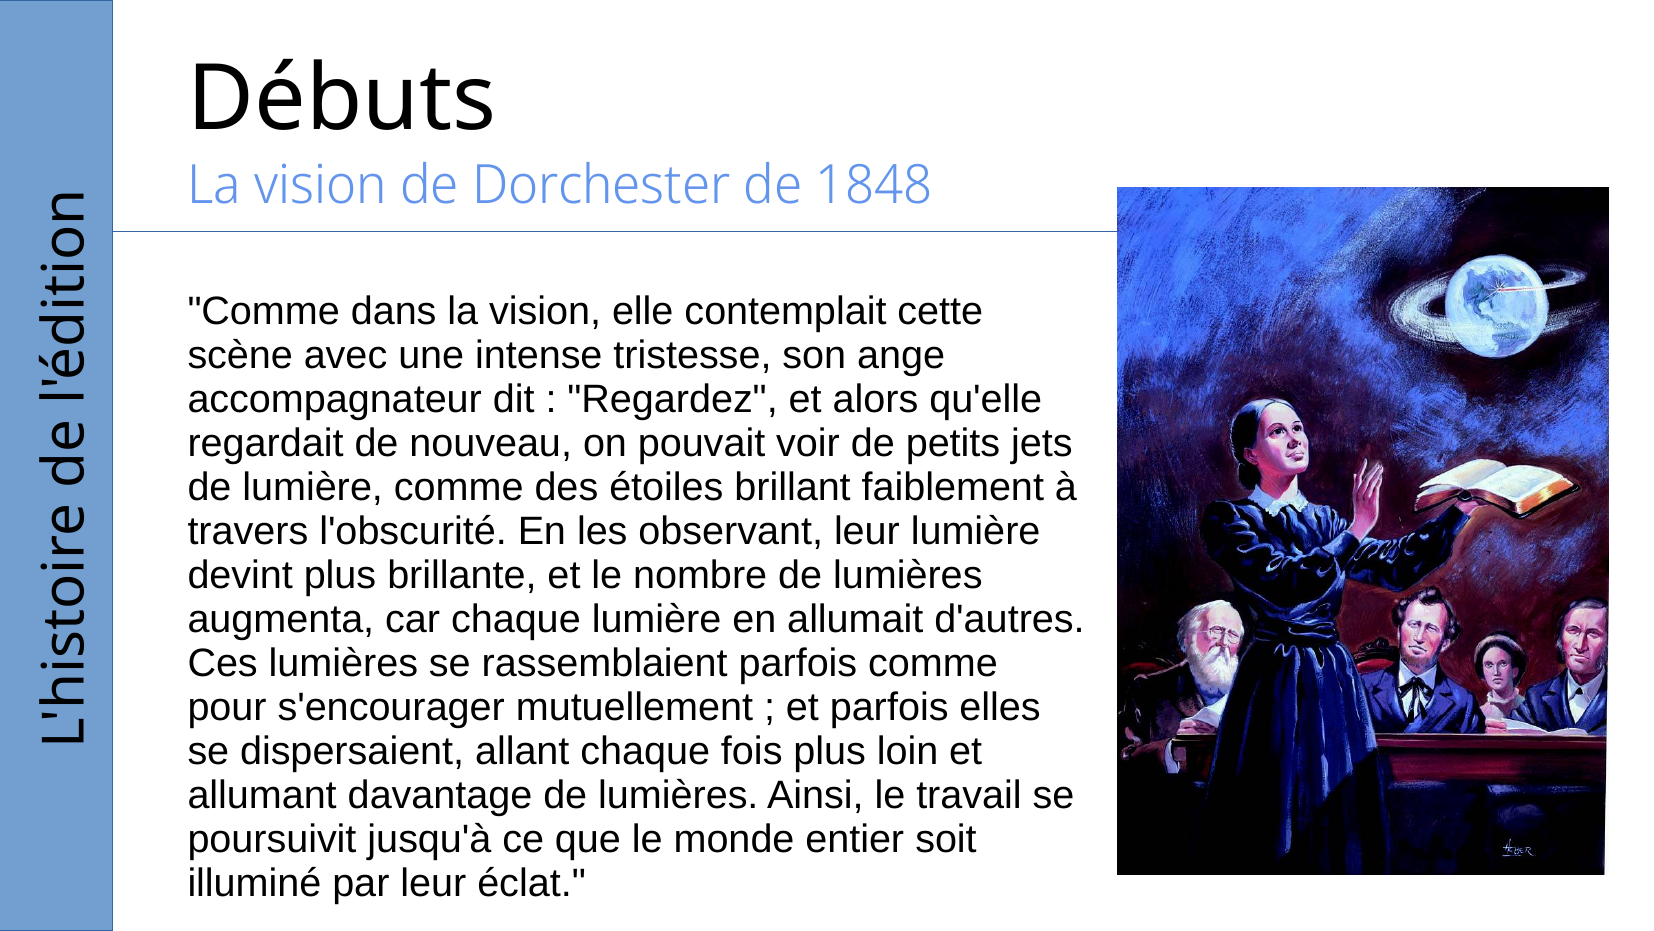

Débuts
La vision de Dorchester de 1848
# "Comme dans la vision, elle contemplait cette scène avec une intense tristesse, son ange accompagnateur dit : "Regardez", et alors qu'elle regardait de nouveau, on pouvait voir de petits jets de lumière, comme des étoiles brillant faiblement à travers l'obscurité. En les observant, leur lumière devint plus brillante, et le nombre de lumières augmenta, car chaque lumière en allumait d'autres. Ces lumières se rassemblaient parfois comme pour s'encourager mutuellement ; et parfois elles se dispersaient, allant chaque fois plus loin et allumant davantage de lumières. Ainsi, le travail se poursuivit jusqu'à ce que le monde entier soit illuminé par leur éclat."
L'histoire de l'édition